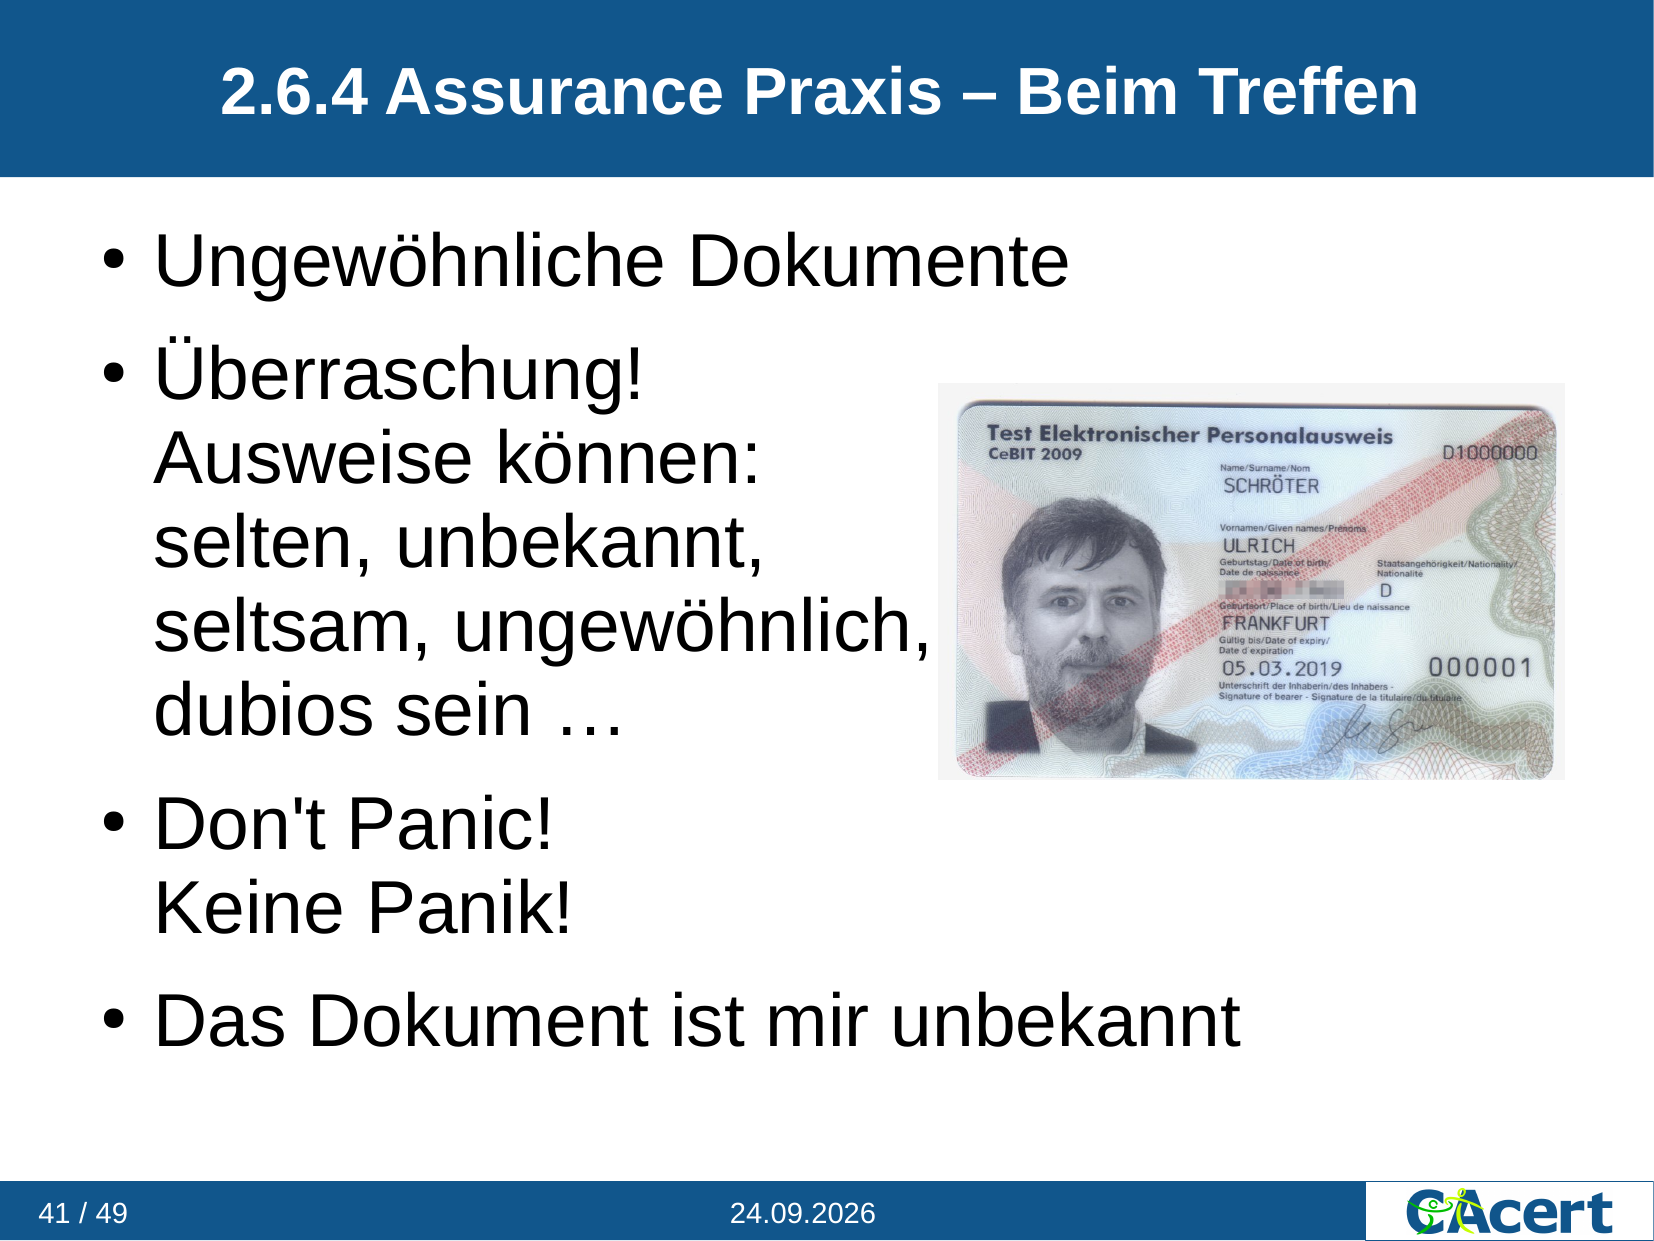

# 2.6.4 Assurance Praxis – Beim Treffen
Ungewöhnliche Dokumente
Überraschung!
Ausweise können:
selten, unbekannt,
seltsam, ungewöhnlich,
dubios sein …
Don't Panic!
Keine Panik!
Das Dokument ist mir unbekannt